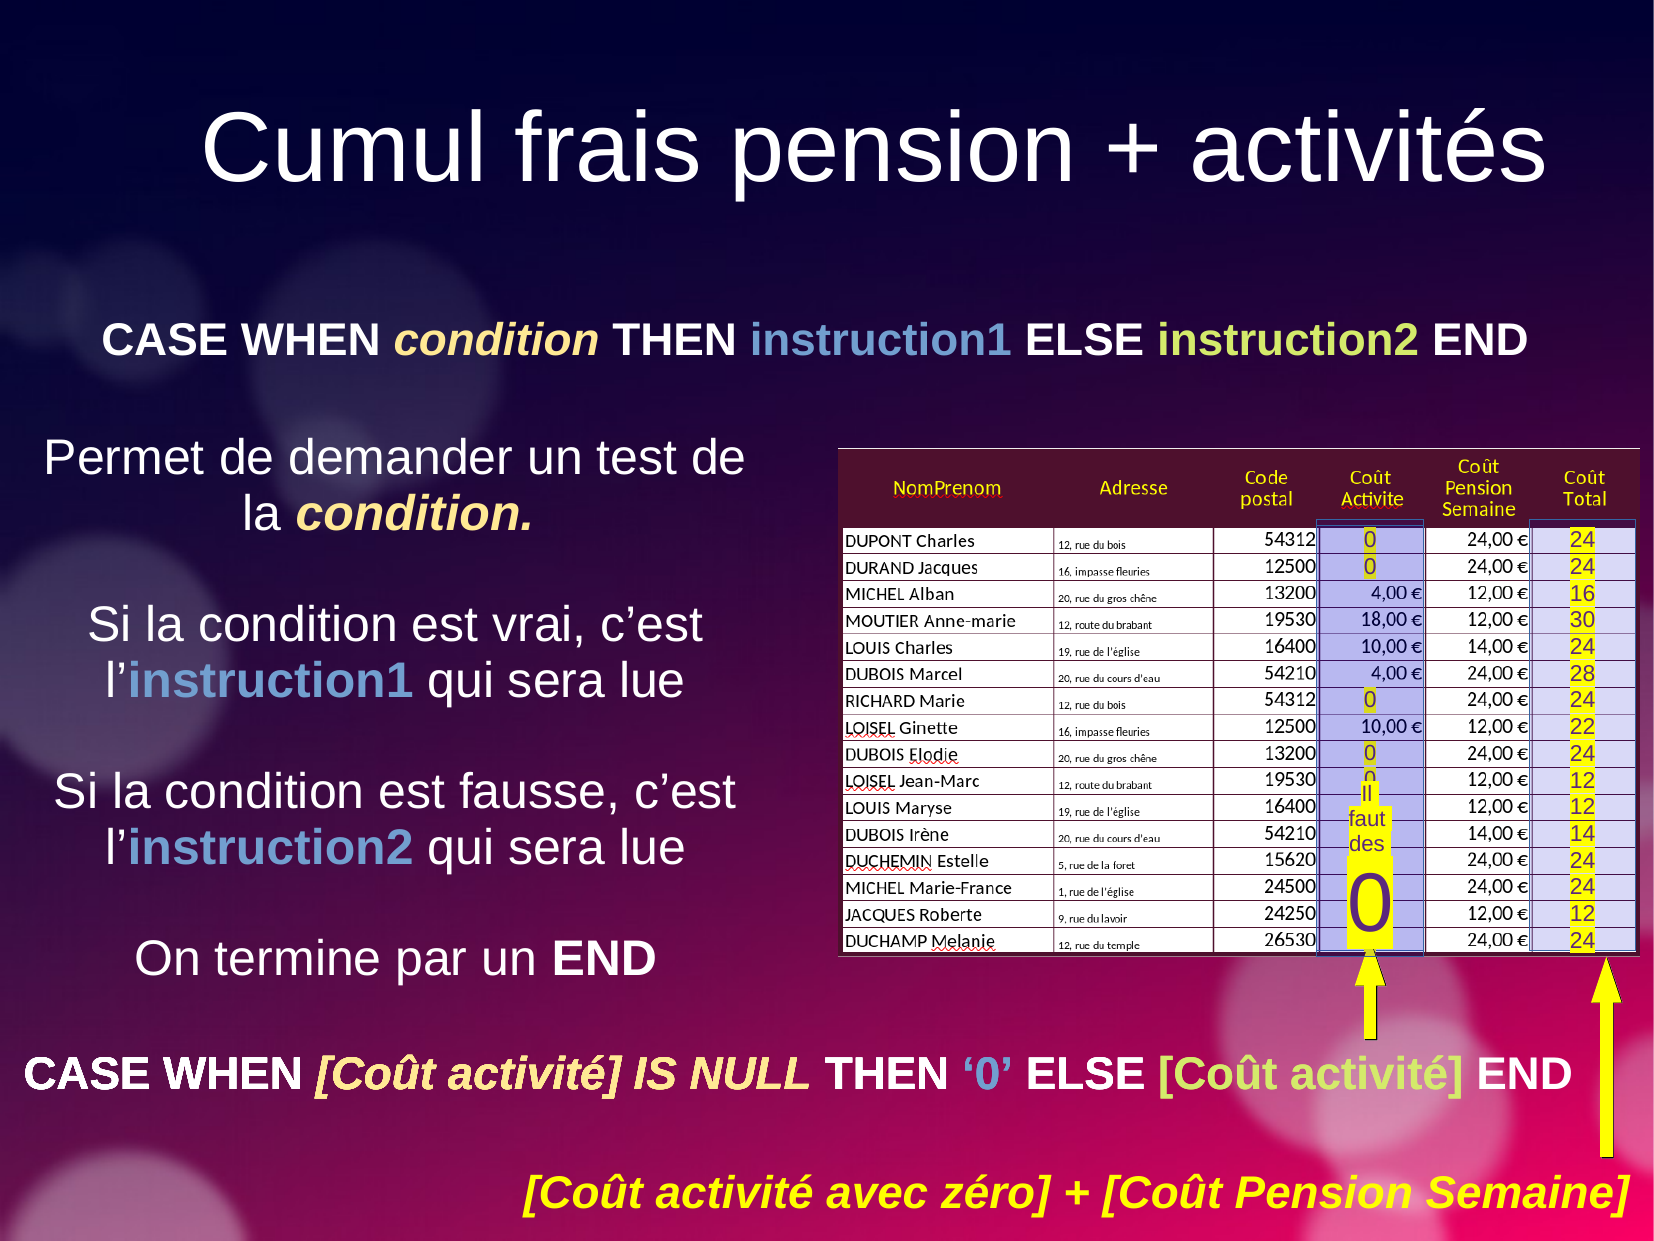

# Cumul frais pension + activités
CASE WHEN condition THEN instruction1 ELSE instruction2 END
Permet de demander un test de la condition.
Si la condition est vrai, c’est l’instruction1 qui sera lue
Si la condition est fausse, c’est l’instruction2 qui sera lue
On termine par un END
24
24
16
30
24
28
24
22
24
12
12
14
24
24
12
24
[Coût activité avec zéro] + [Coût Pension Semaine]
0
0
0
0
0
0
0
0
0
0
0
Il
faut
des
0
CASE WHEN [Coût activité] IS NULL THEN
CASE WHEN [Coût activité] IS NULL THEN ‘0’ ELSE
CASE WHEN [Coût activité] IS NULL THEN ‘0’ ELSE [Coût activité]
CASE WHEN [Coût activité] IS NULL THEN ‘0’ ELSE [Coût activité] END
CASE WHEN [Coût activité] IS NULL
CASE WHEN [Coût activité]